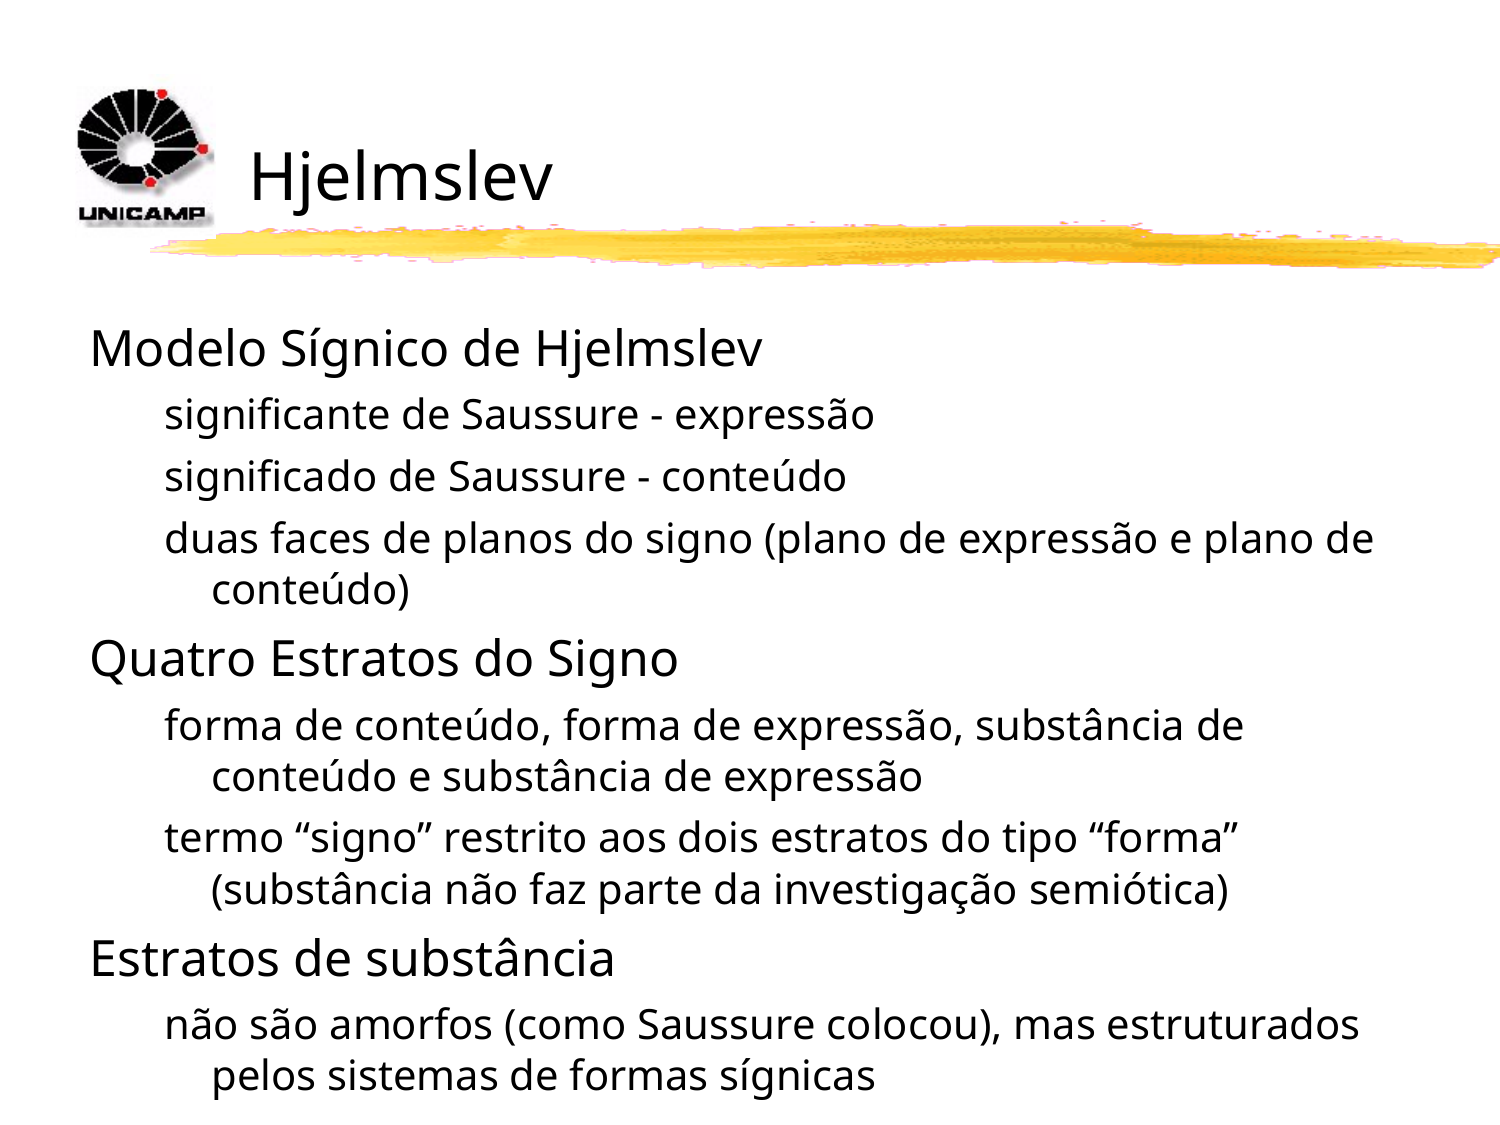

# Hjelmslev
Modelo Sígnico de Hjelmslev
significante de Saussure - expressão
significado de Saussure - conteúdo
duas faces de planos do signo (plano de expressão e plano de conteúdo)
Quatro Estratos do Signo
forma de conteúdo, forma de expressão, substância de conteúdo e substância de expressão
termo “signo” restrito aos dois estratos do tipo “forma” (substância não faz parte da investigação semiótica)
Estratos de substância
não são amorfos (como Saussure colocou), mas estruturados pelos sistemas de formas sígnicas